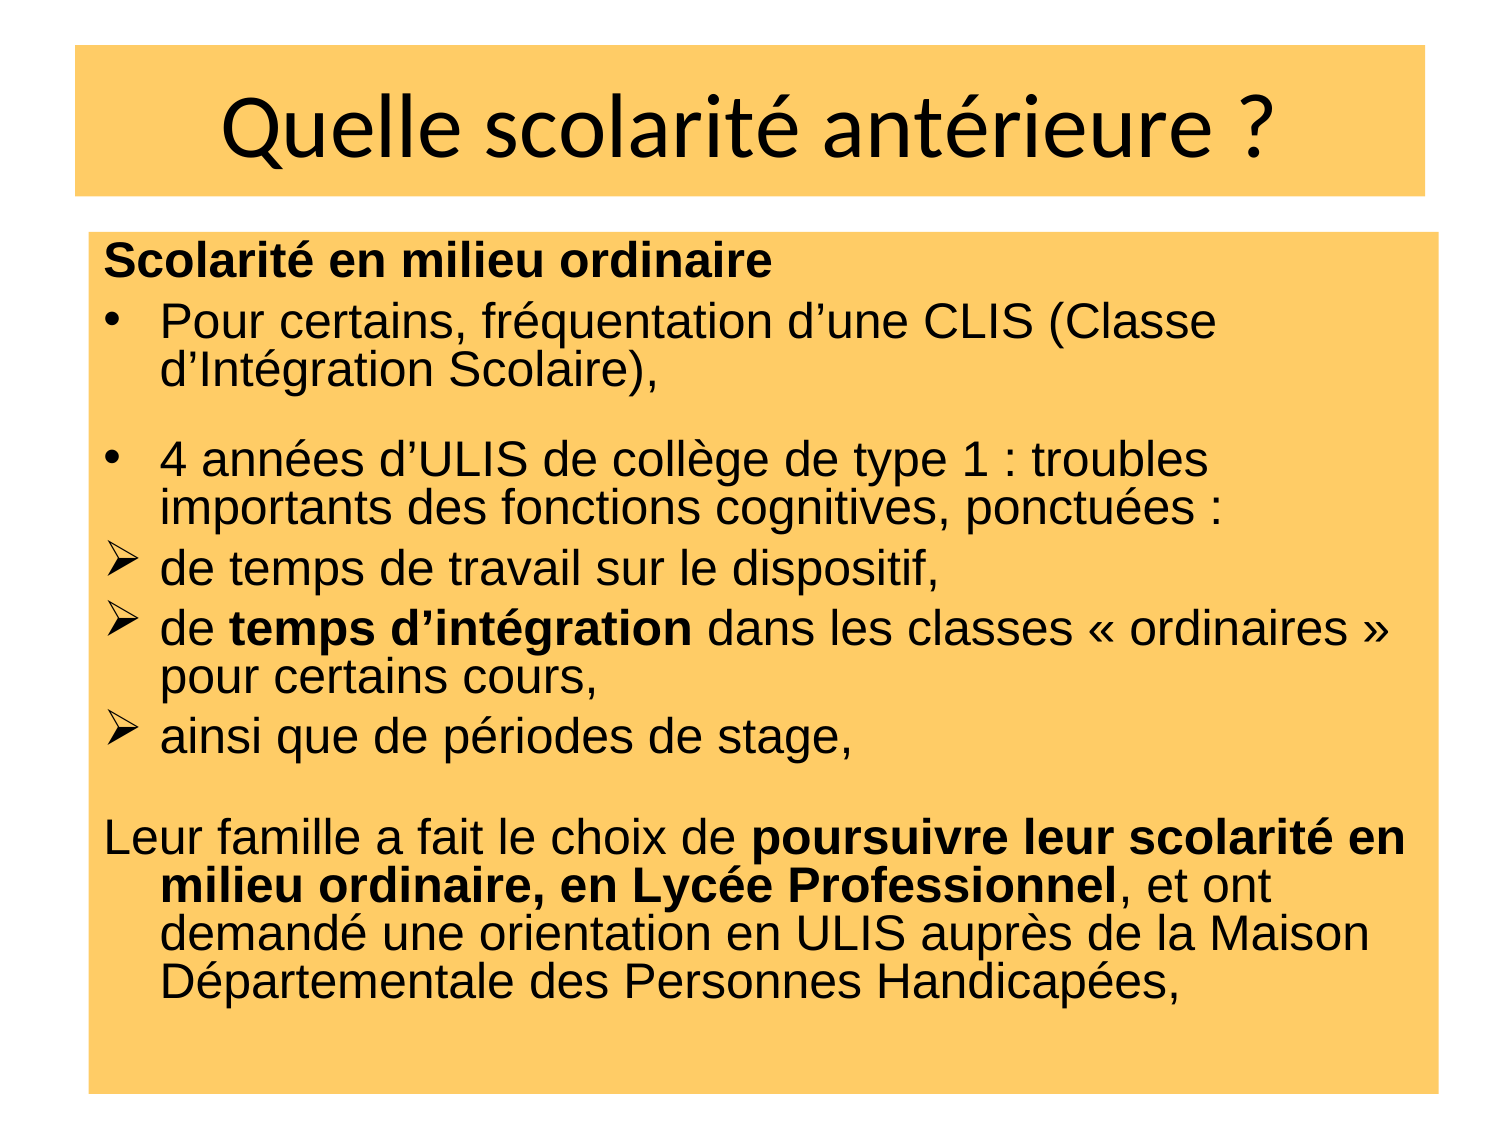

# Quelle scolarité antérieure ?
Scolarité en milieu ordinaire
Pour certains, fréquentation d’une CLIS (Classe d’Intégration Scolaire),
4 années d’ULIS de collège de type 1 : troubles importants des fonctions cognitives, ponctuées :
de temps de travail sur le dispositif,
de temps d’intégration dans les classes « ordinaires » pour certains cours,
ainsi que de périodes de stage,
Leur famille a fait le choix de poursuivre leur scolarité en milieu ordinaire, en Lycée Professionnel, et ont demandé une orientation en ULIS auprès de la Maison Départementale des Personnes Handicapées,